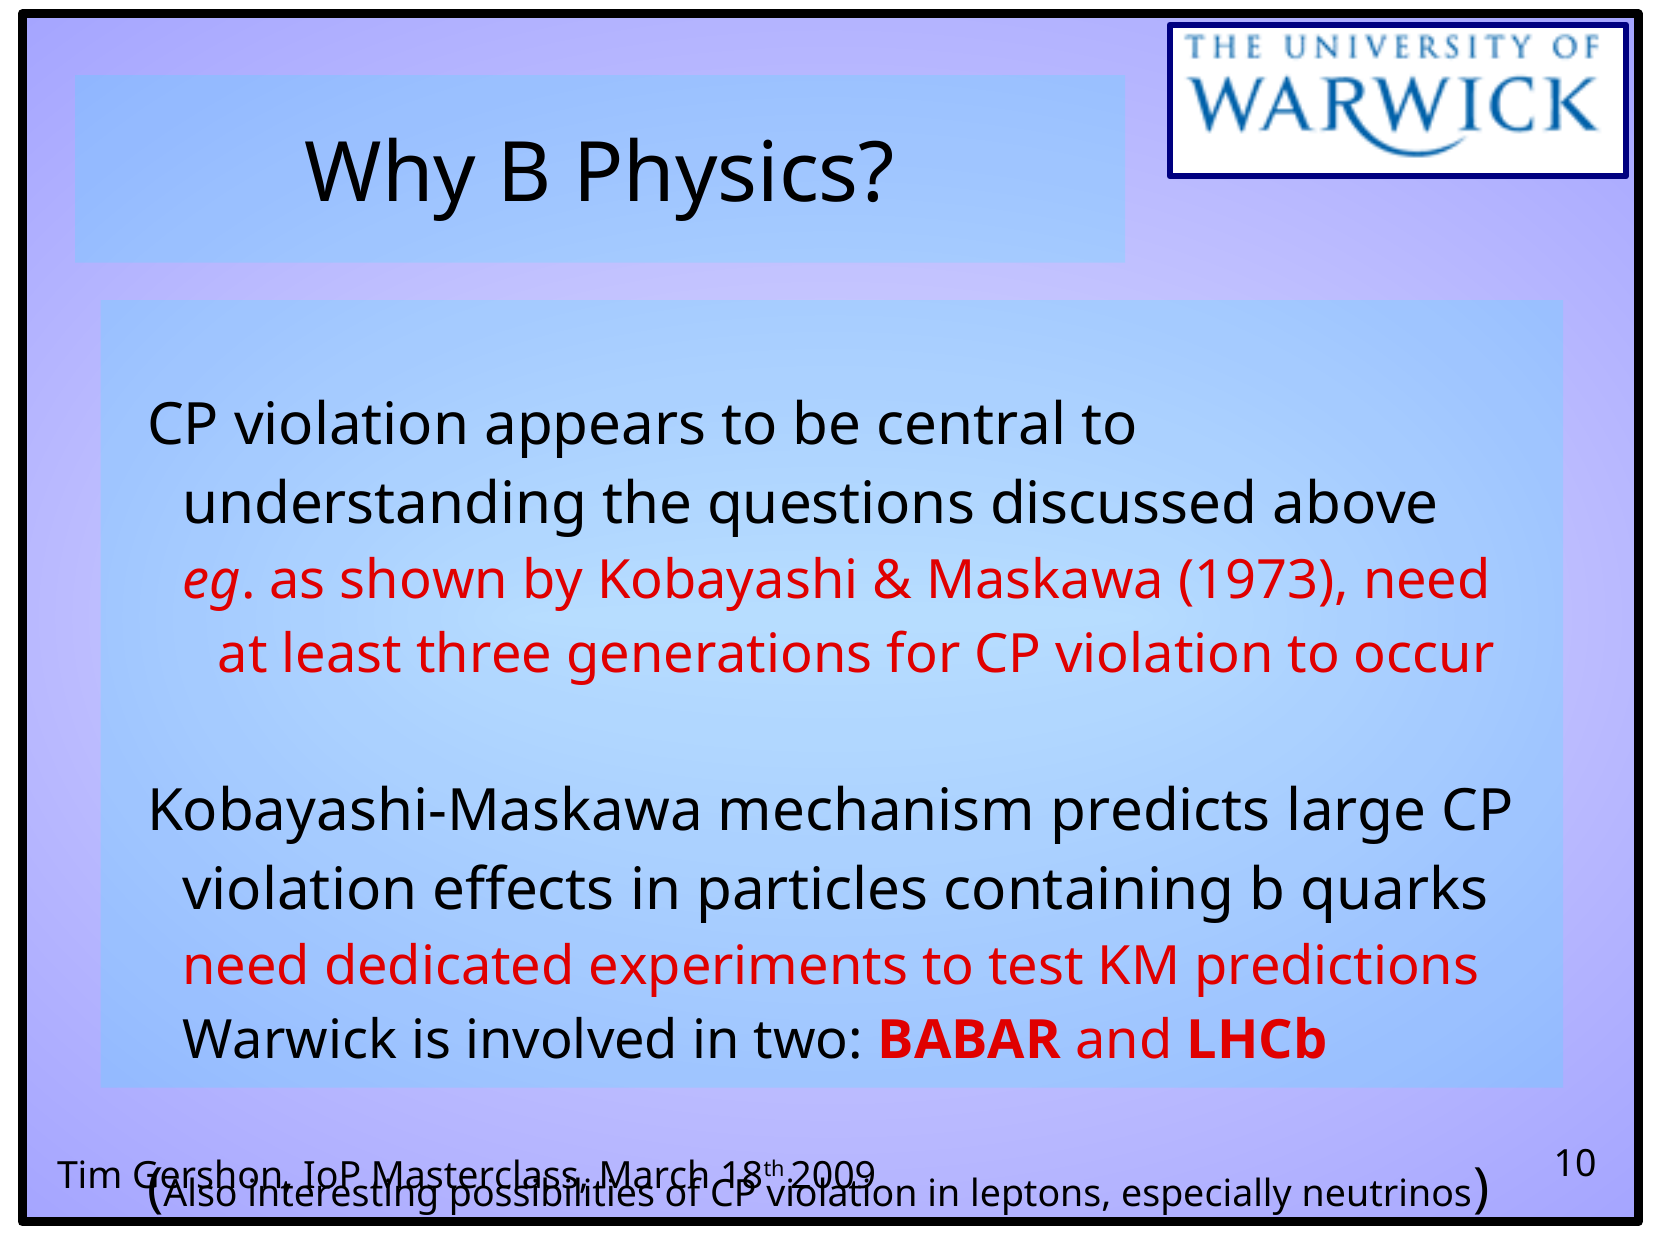

Why B Physics?
CP violation appears to be central to understanding the questions discussed above
eg. as shown by Kobayashi & Maskawa (1973), need at least three generations for CP violation to occur
Kobayashi-Maskawa mechanism predicts large CP violation effects in particles containing b quarks
need dedicated experiments to test KM predictions
Warwick is involved in two: BABAR and LHCb
(Also interesting possibilities of CP violation in leptons, especially neutrinos)
Tim Gershon, IoP Masterclass, March 18th 2009